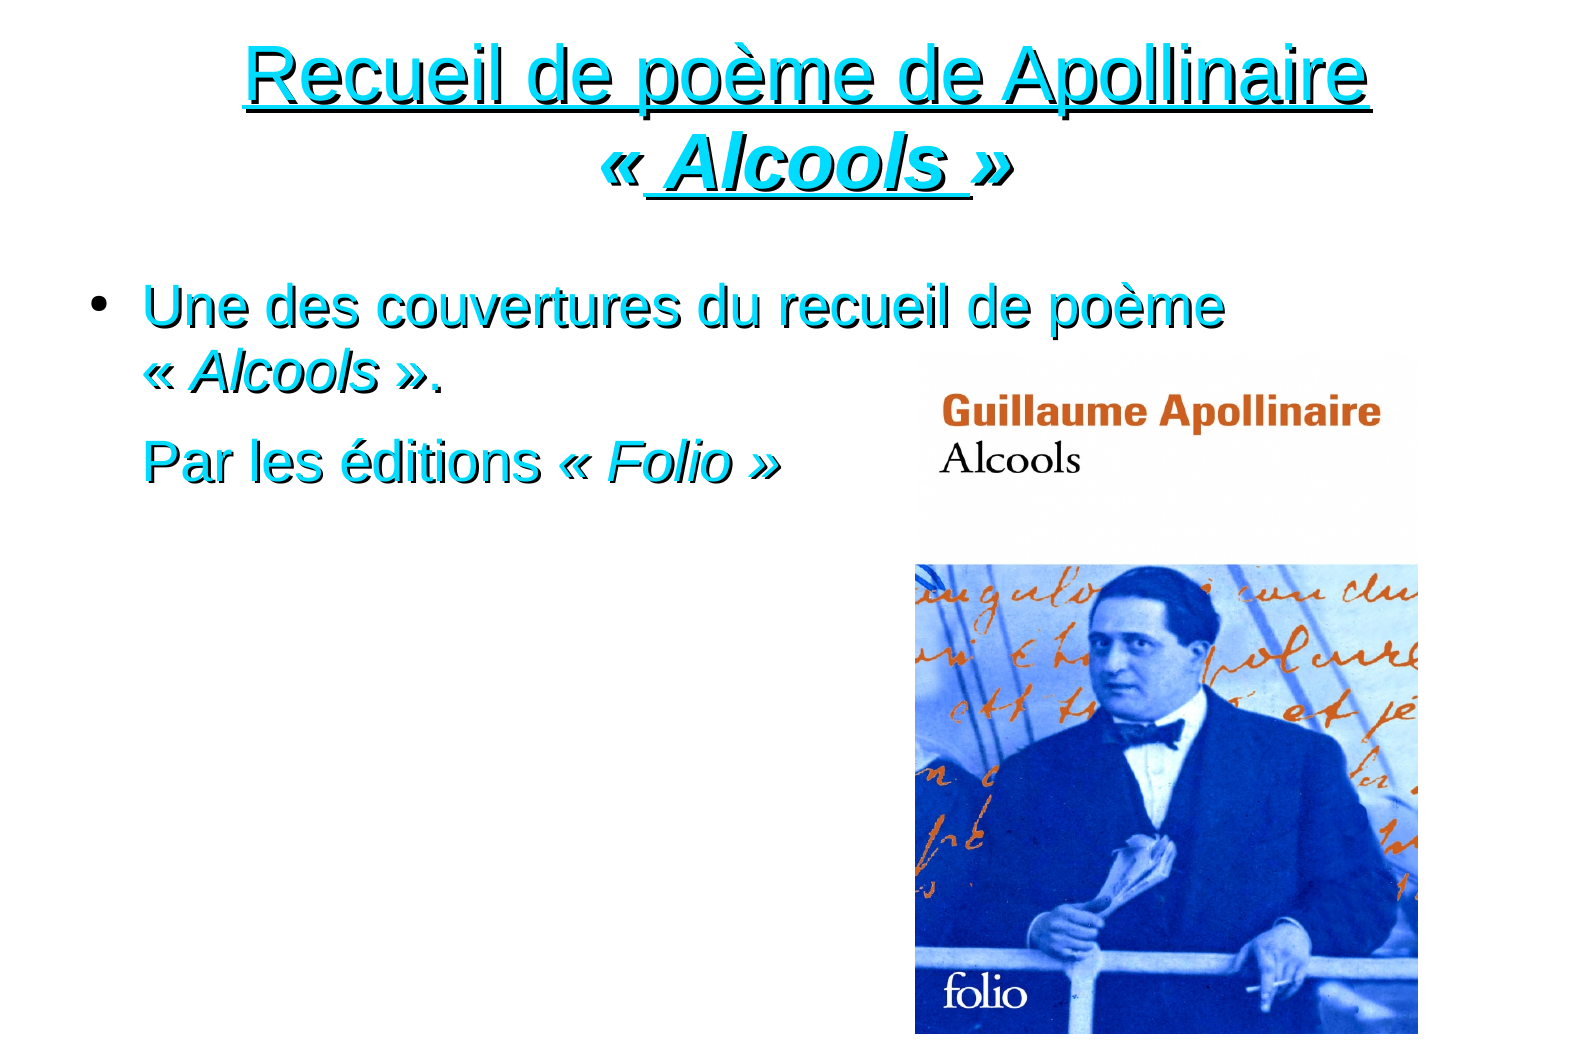

# Recueil de poème de Apollinaire « Alcools »
Une des couvertures du recueil de poème « Alcools ».
Par les éditions « Folio »